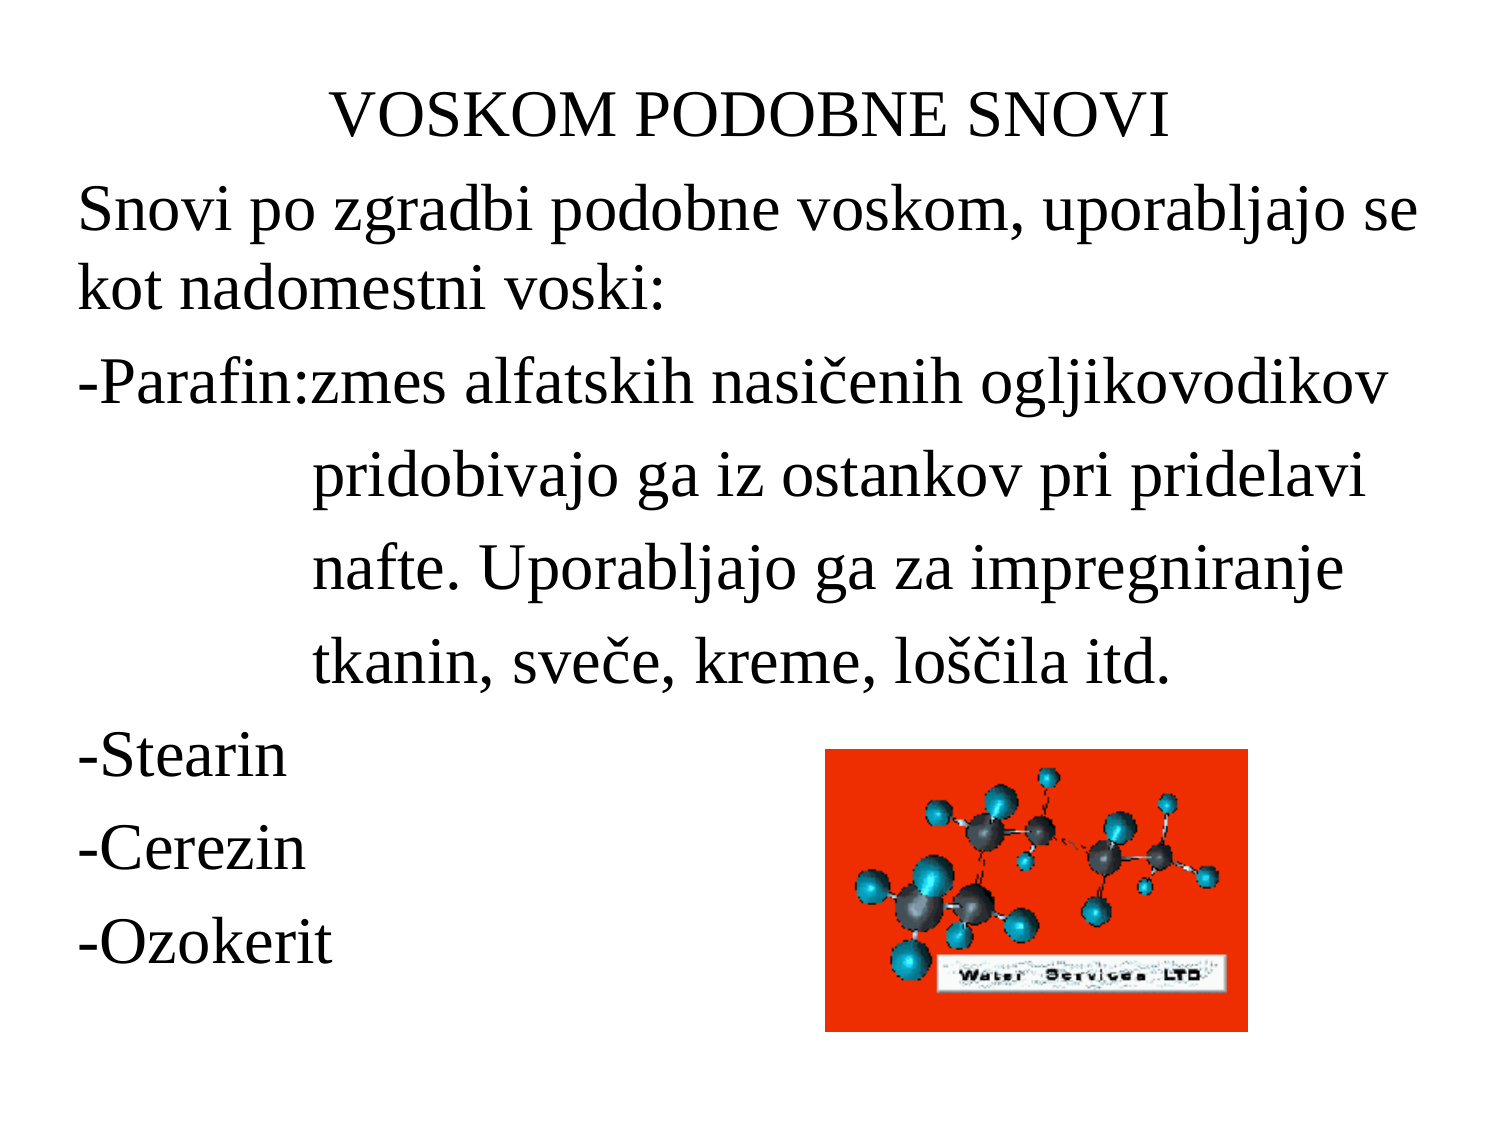

# VOSKOM PODOBNE SNOVI
Snovi po zgradbi podobne voskom, uporabljajo se kot nadomestni voski:
-Parafin:zmes alfatskih nasičenih ogljikovodikov
 pridobivajo ga iz ostankov pri pridelavi
 nafte. Uporabljajo ga za impregniranje
 tkanin, sveče, kreme, loščila itd.
-Stearin
-Cerezin
-Ozokerit